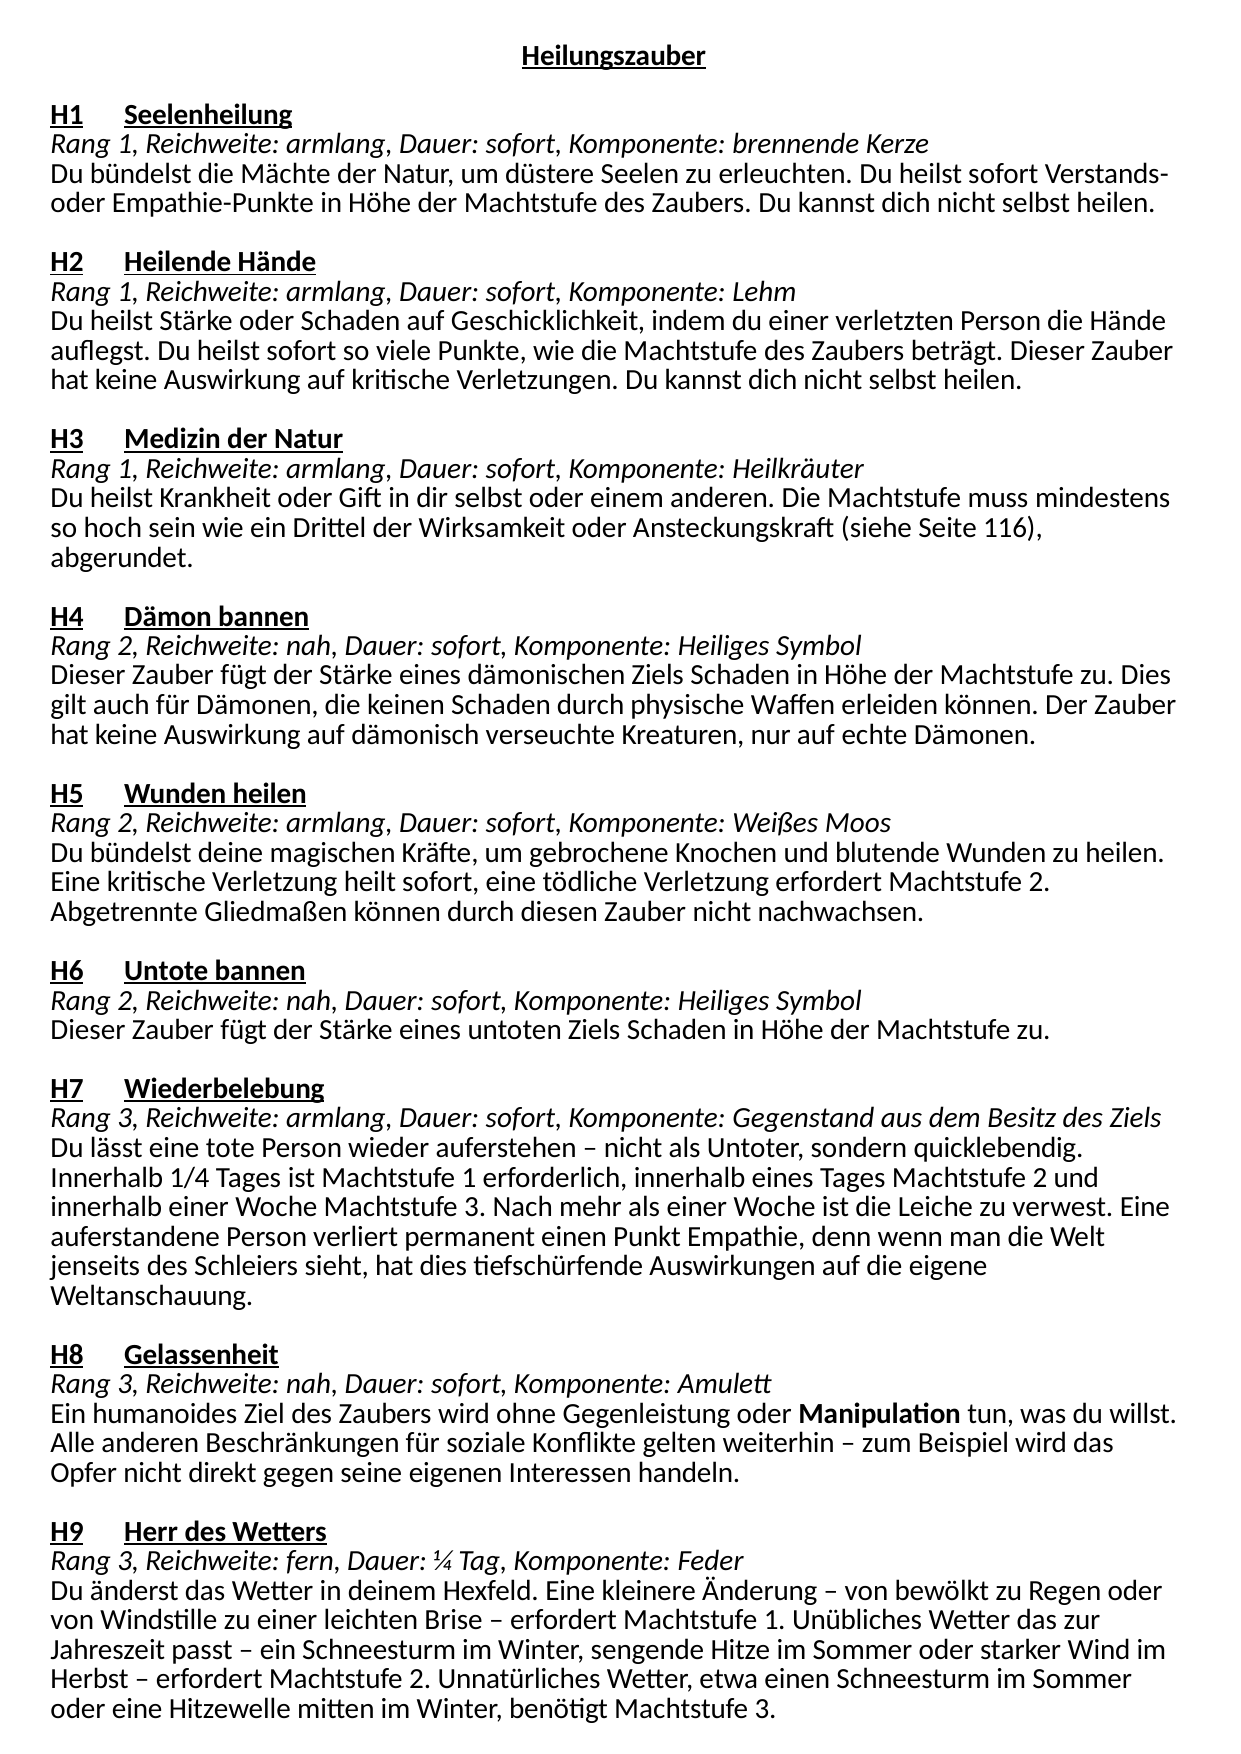

Heilungszauber
H1	Seelenheilung
Rang 1, Reichweite: armlang, Dauer: sofort, Komponente: brennende Kerze
Du bündelst die Mächte der Natur, um düstere Seelen zu erleuchten. Du heilst sofort Verstands- oder Empathie-Punkte in Höhe der Machtstufe des Zaubers. Du kannst dich nicht selbst heilen.
H2	Heilende Hände
Rang 1, Reichweite: armlang, Dauer: sofort, Komponente: Lehm
Du heilst Stärke oder Schaden auf Geschicklichkeit, indem du einer verletzten Person die Hände auflegst. Du heilst sofort so viele Punkte, wie die Machtstufe des Zaubers beträgt. Dieser Zauber hat keine Auswirkung auf kritische Verletzungen. Du kannst dich nicht selbst heilen.
H3	Medizin der Natur
Rang 1, Reichweite: armlang, Dauer: sofort, Komponente: Heilkräuter
Du heilst Krankheit oder Gift in dir selbst oder einem anderen. Die Machtstufe muss mindestens so hoch sein wie ein Drittel der Wirksamkeit oder Ansteckungskraft (siehe Seite 116), abgerundet.
H4	Dämon bannen
Rang 2, Reichweite: nah, Dauer: sofort, Komponente: Heiliges Symbol
Dieser Zauber fügt der Stärke eines dämonischen Ziels Schaden in Höhe der Machtstufe zu. Dies gilt auch für Dämonen, die keinen Schaden durch physische Waffen erleiden können. Der Zauber hat keine Auswirkung auf dämonisch verseuchte Kreaturen, nur auf echte Dämonen.
H5	Wunden heilen
Rang 2, Reichweite: armlang, Dauer: sofort, Komponente: Weißes Moos
Du bündelst deine magischen Kräfte, um gebrochene Knochen und blutende Wunden zu heilen. Eine kritische Verletzung heilt sofort, eine tödliche Verletzung erfordert Machtstufe 2. Abgetrennte Gliedmaßen können durch diesen Zauber nicht nachwachsen.
H6	Untote bannen
Rang 2, Reichweite: nah, Dauer: sofort, Komponente: Heiliges Symbol
Dieser Zauber fügt der Stärke eines untoten Ziels Schaden in Höhe der Machtstufe zu.
H7	Wiederbelebung
Rang 3, Reichweite: armlang, Dauer: sofort, Komponente: Gegenstand aus dem Besitz des Ziels
Du lässt eine tote Person wieder auferstehen – nicht als Untoter, sondern quicklebendig. Innerhalb 1/4 Tages ist Machtstufe 1 erforderlich, innerhalb eines Tages Machtstufe 2 und innerhalb einer Woche Machtstufe 3. Nach mehr als einer Woche ist die Leiche zu verwest. Eine auferstandene Person verliert permanent einen Punkt Empathie, denn wenn man die Welt jenseits des Schleiers sieht, hat dies tiefschürfende Auswirkungen auf die eigene Weltanschauung.
H8	Gelassenheit
Rang 3, Reichweite: nah, Dauer: sofort, Komponente: Amulett
Ein humanoides Ziel des Zaubers wird ohne Gegenleistung oder Manipulation tun, was du willst. Alle anderen Beschränkungen für soziale Konflikte gelten weiterhin – zum Beispiel wird das Opfer nicht direkt gegen seine eigenen Interessen handeln.
H9	Herr des Wetters
Rang 3, Reichweite: fern, Dauer: ¼ Tag, Komponente: Feder
Du änderst das Wetter in deinem Hexfeld. Eine kleinere Änderung – von bewölkt zu Regen oder von Windstille zu einer leichten Brise – erfordert Machtstufe 1. Unübliches Wetter das zur Jahreszeit passt – ein Schneesturm im Winter, sengende Hitze im Sommer oder starker Wind im Herbst – erfordert Machtstufe 2. Unnatürliches Wetter, etwa einen Schneesturm im Sommer oder eine Hitzewelle mitten im Winter, benötigt Machtstufe 3.